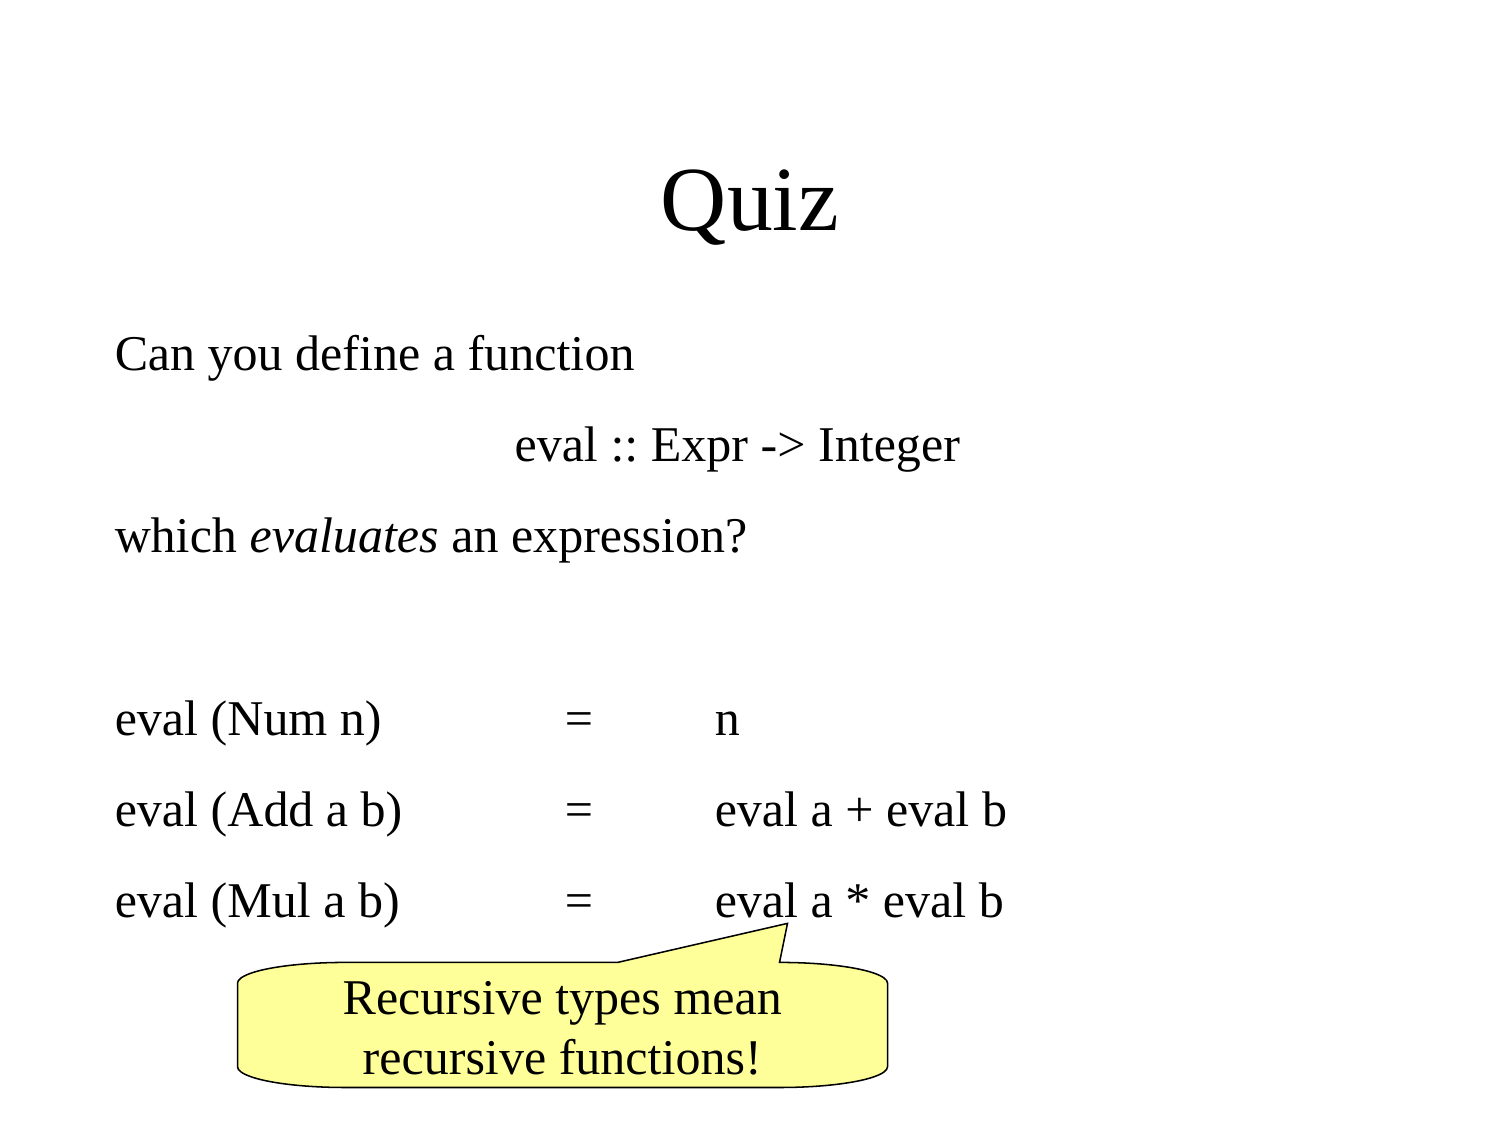

# Quiz
Can you define a function
eval :: Expr -> Integer
which evaluates an expression?
eval (Num n) 		=	n
eval (Add a b) 	=	eval a + eval b
eval (Mul a b)		=	eval a * eval b
Recursive types mean
recursive functions!